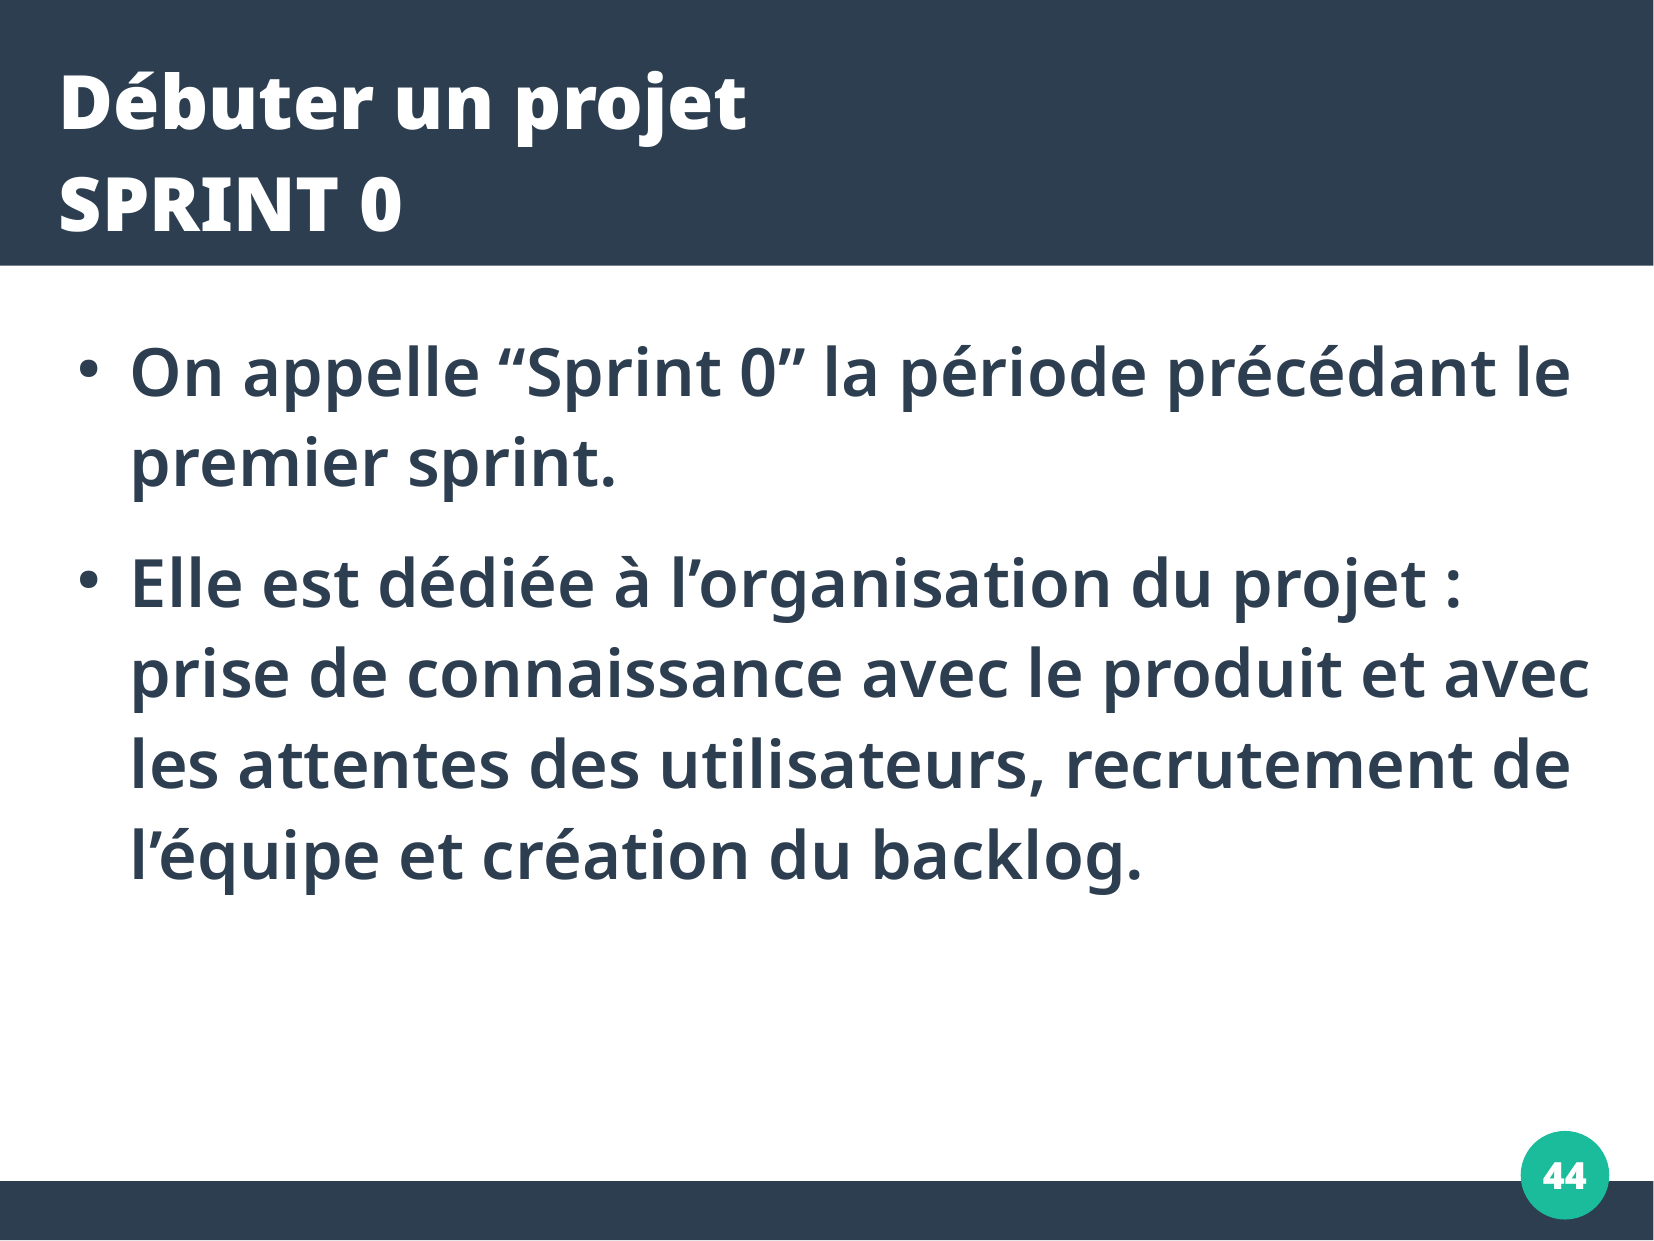

# Débuter un projet SPRINT 0
On appelle “Sprint 0” la période précédant le premier sprint.
Elle est dédiée à l’organisation du projet : prise de connaissance avec le produit et avec les attentes des utilisateurs, recrutement de l’équipe et création du backlog.
44